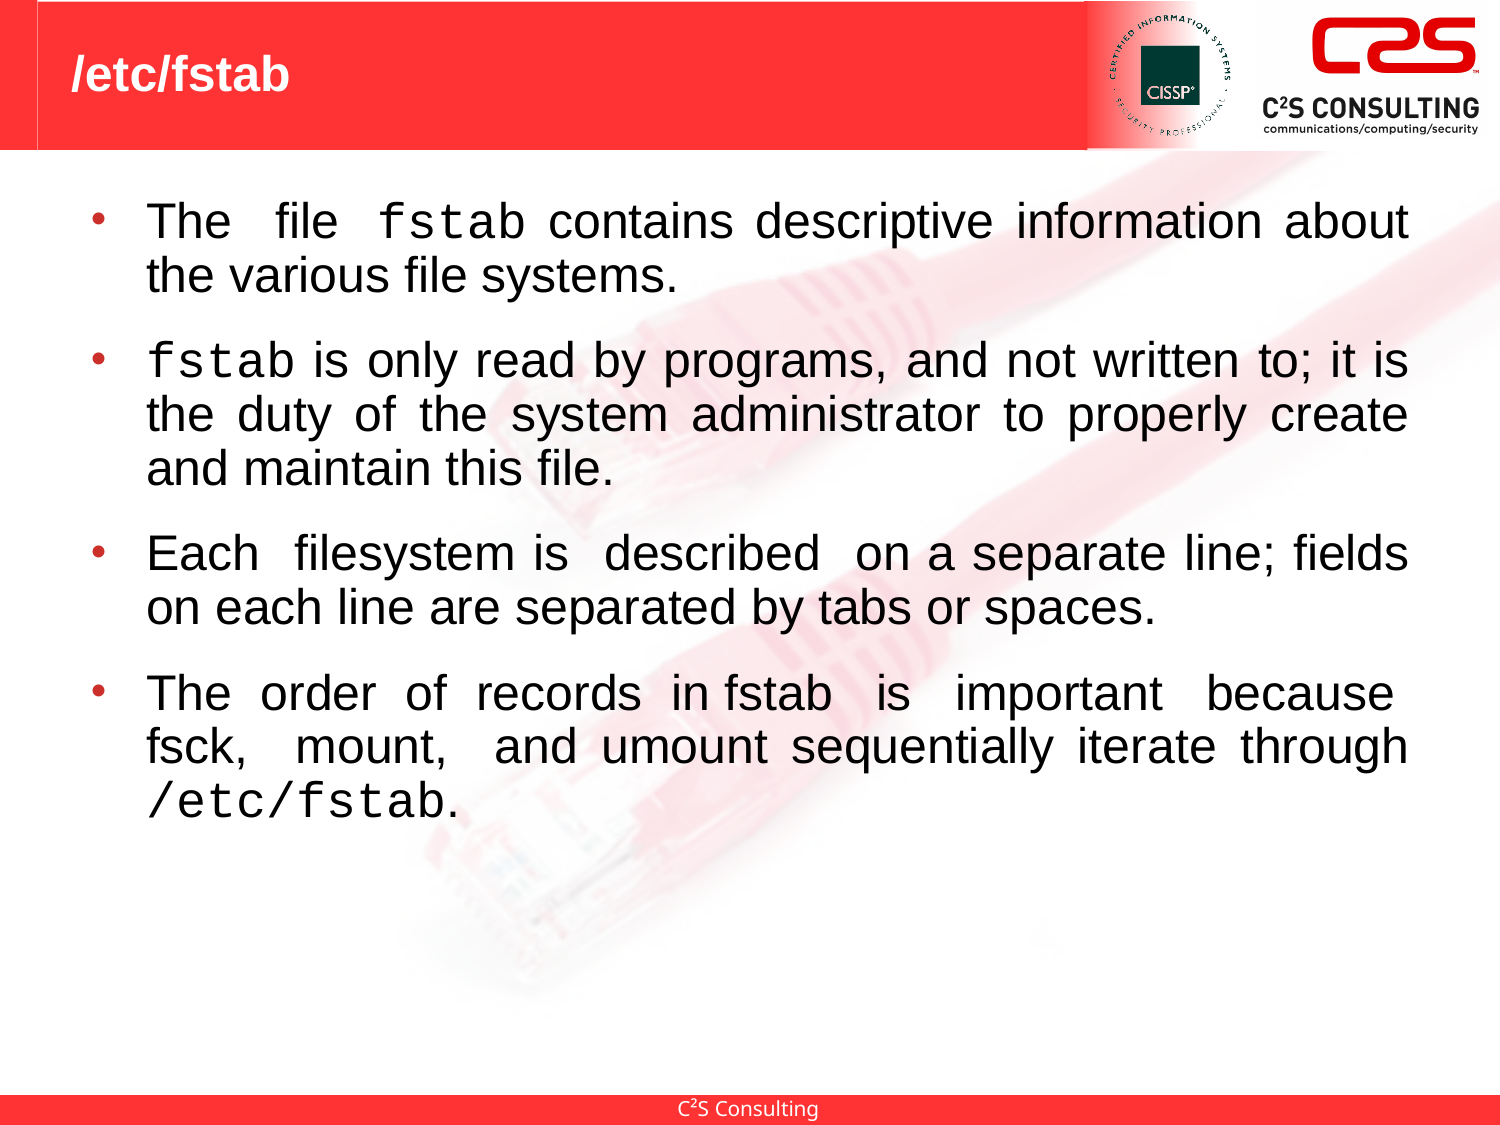

/etc/fstab
# The file fstab contains descriptive information about the various file systems.
fstab is only read by programs, and not written to; it is the duty of the system administrator to properly create and maintain this file.
Each filesystem is described on a separate line; fields on each line are separated by tabs or spaces.
The order of records in fstab is important because fsck, mount, and umount sequentially iterate through /etc/fstab.